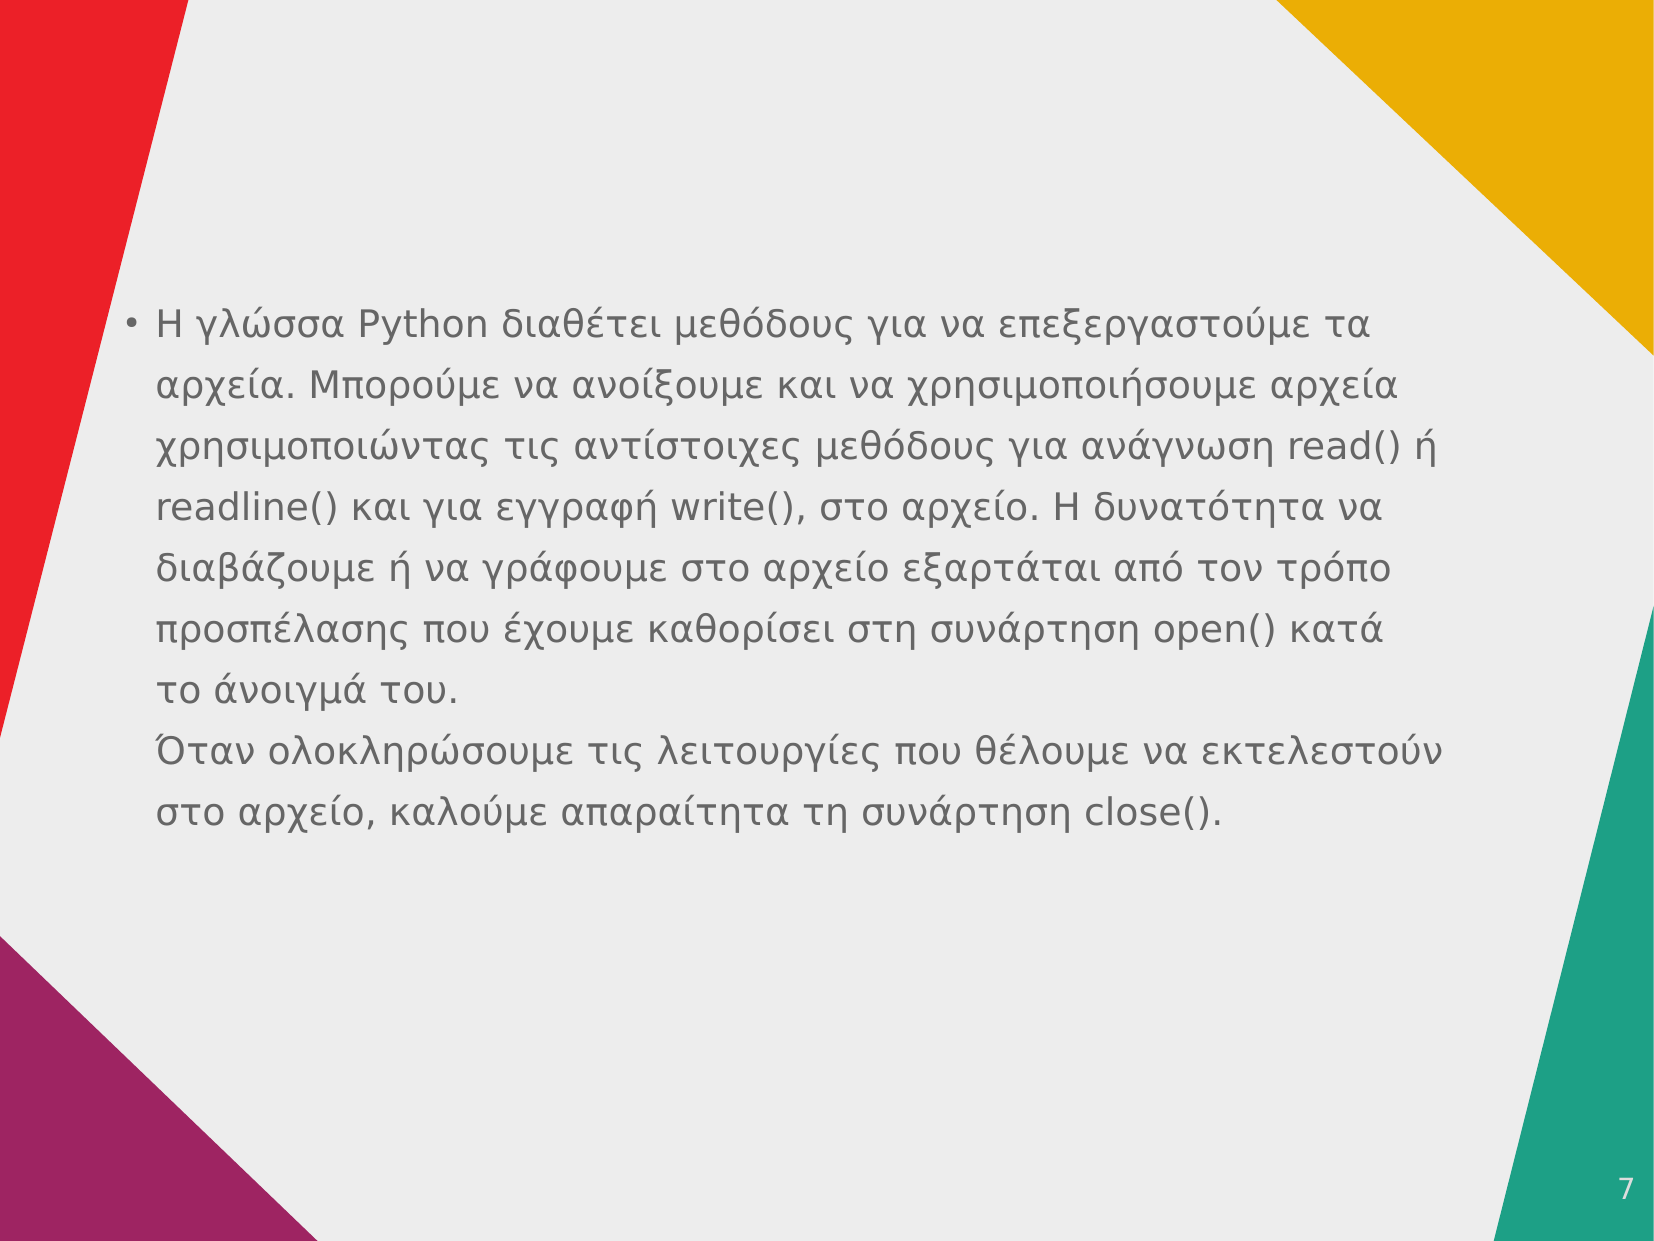

# Η γλώσσα Python διαθέτει μεθόδους για να επεξεργαστούμε τα
αρχεία. Μπορούμε να ανοίξουμε και να χρησιμοποιήσουμε αρχεία
χρησιμοποιώντας τις αντίστοιχες μεθόδους για ανάγνωση read() ή
readline() και για εγγραφή write(), στο αρχείο. Η δυνατότητα να
διαβάζουμε ή να γράφουμε στο αρχείο εξαρτάται από τον τρόπο
προσπέλασης που έχουμε καθορίσει στη συνάρτηση open() κατά
το άνοιγμά του.
Όταν ολοκληρώσουμε τις λειτουργίες που θέλουμε να εκτελεστούν
στο αρχείο, καλούμε απαραίτητα τη συνάρτηση close().
7